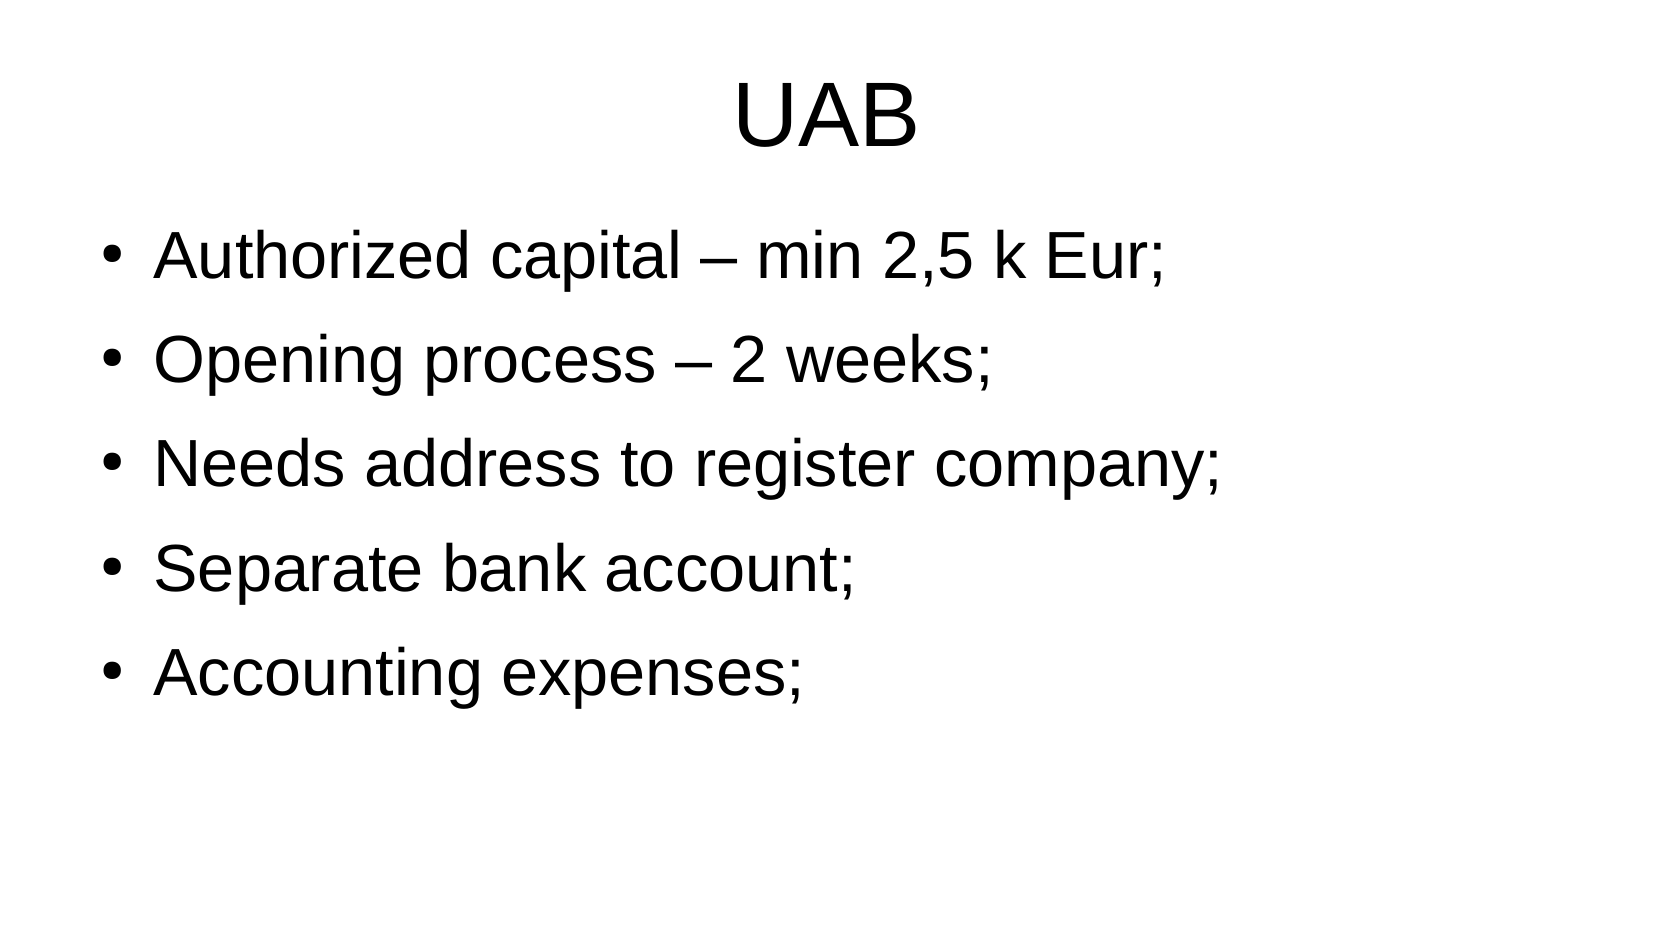

# UAB
Authorized capital – min 2,5 k Eur;
Opening process – 2 weeks;
Needs address to register company;
Separate bank account;
Accounting expenses;